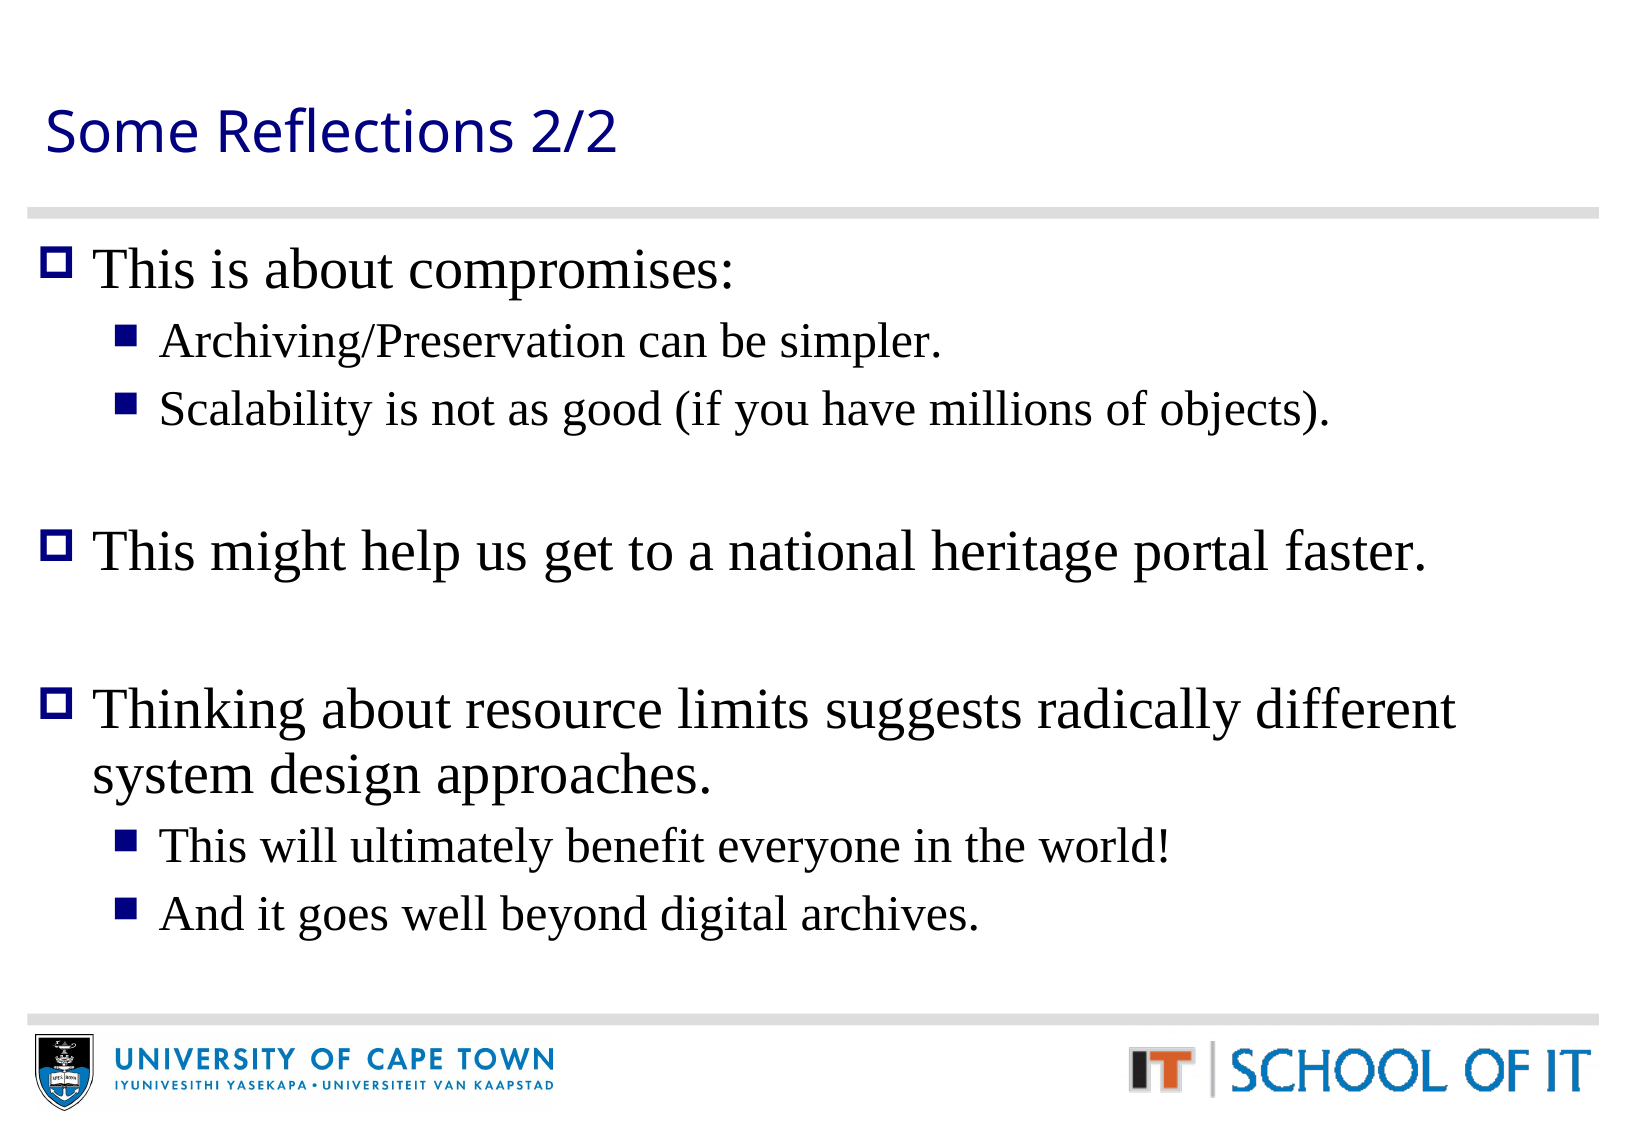

# Some Reflections 2/2
This is about compromises:
Archiving/Preservation can be simpler.
Scalability is not as good (if you have millions of objects).
This might help us get to a national heritage portal faster.
Thinking about resource limits suggests radically different system design approaches.
This will ultimately benefit everyone in the world!
And it goes well beyond digital archives.